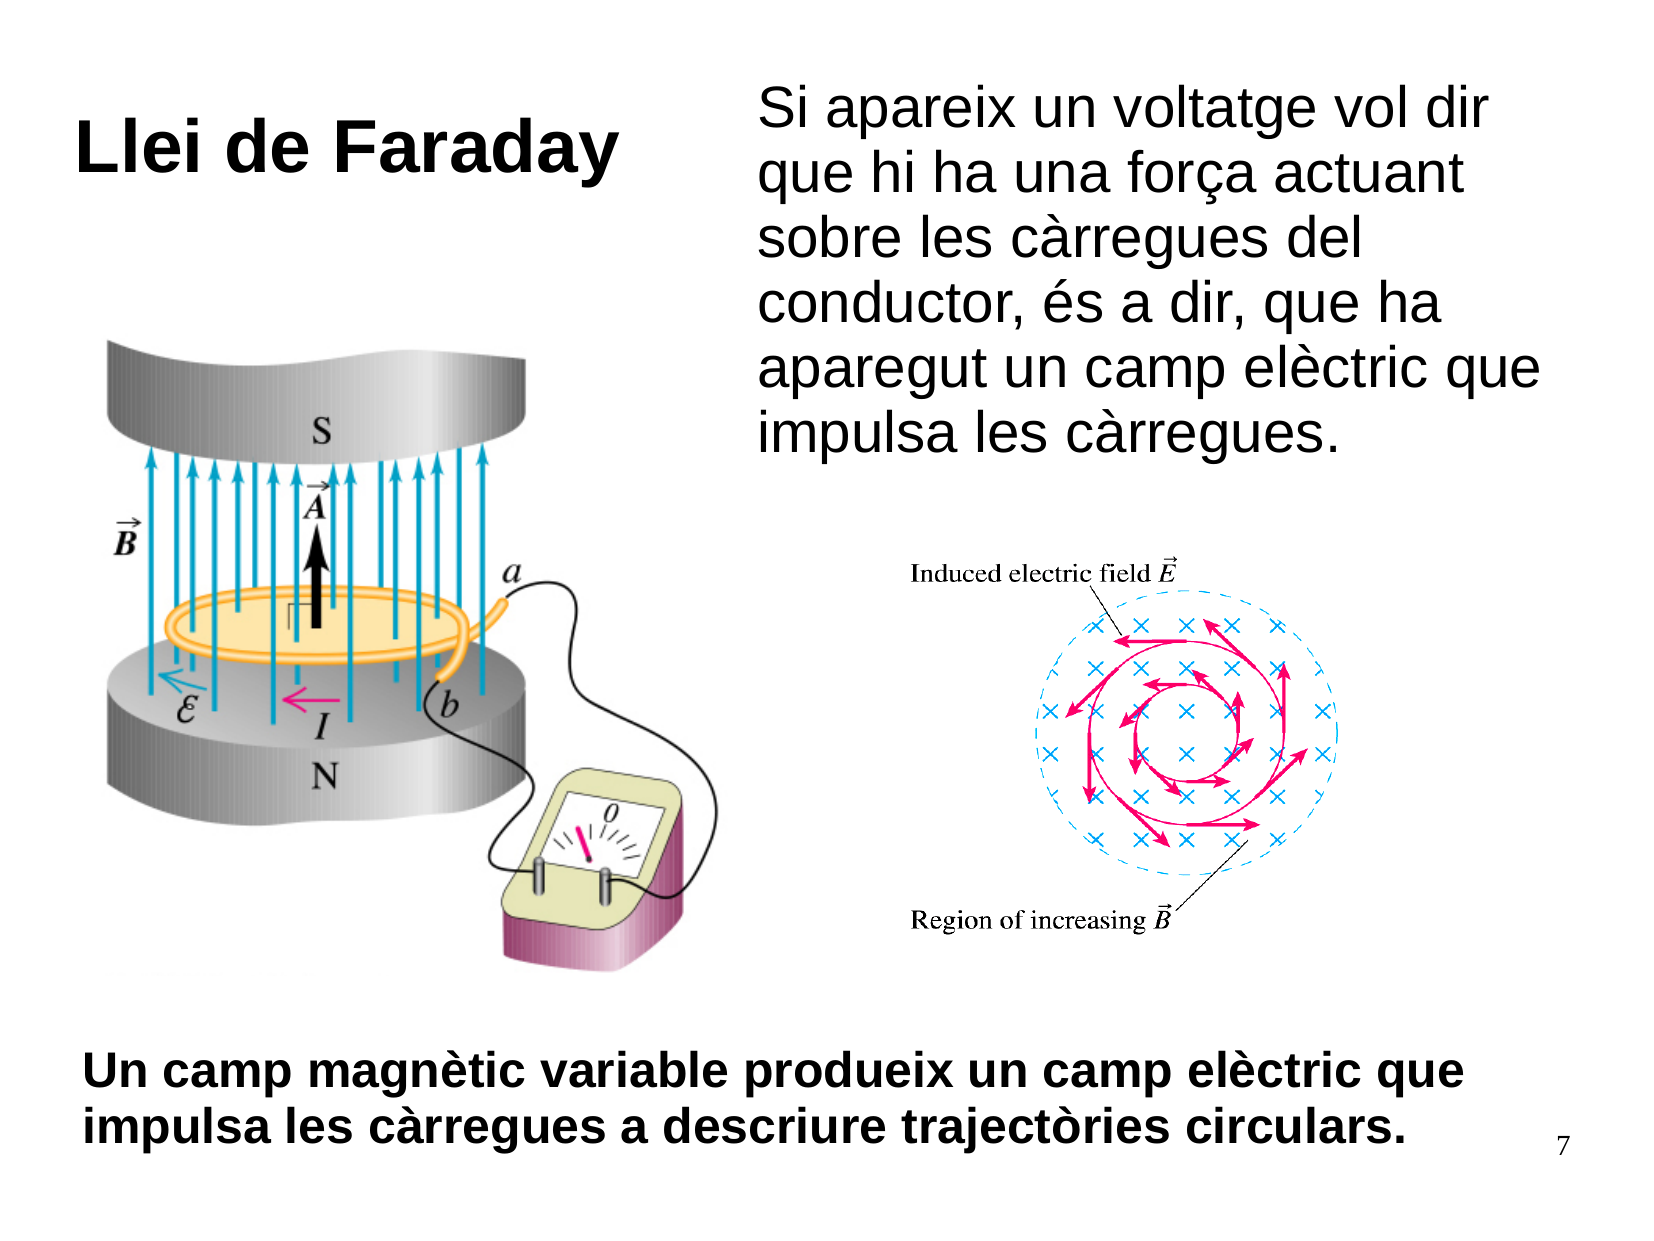

Si apareix un voltatge vol dir que hi ha una força actuant sobre les càrregues del conductor, és a dir, que ha aparegut un camp elèctric que impulsa les càrregues.
Llei de Faraday
Un camp magnètic variable produeix un camp elèctric que impulsa les càrregues a descriure trajectòries circulars.
7